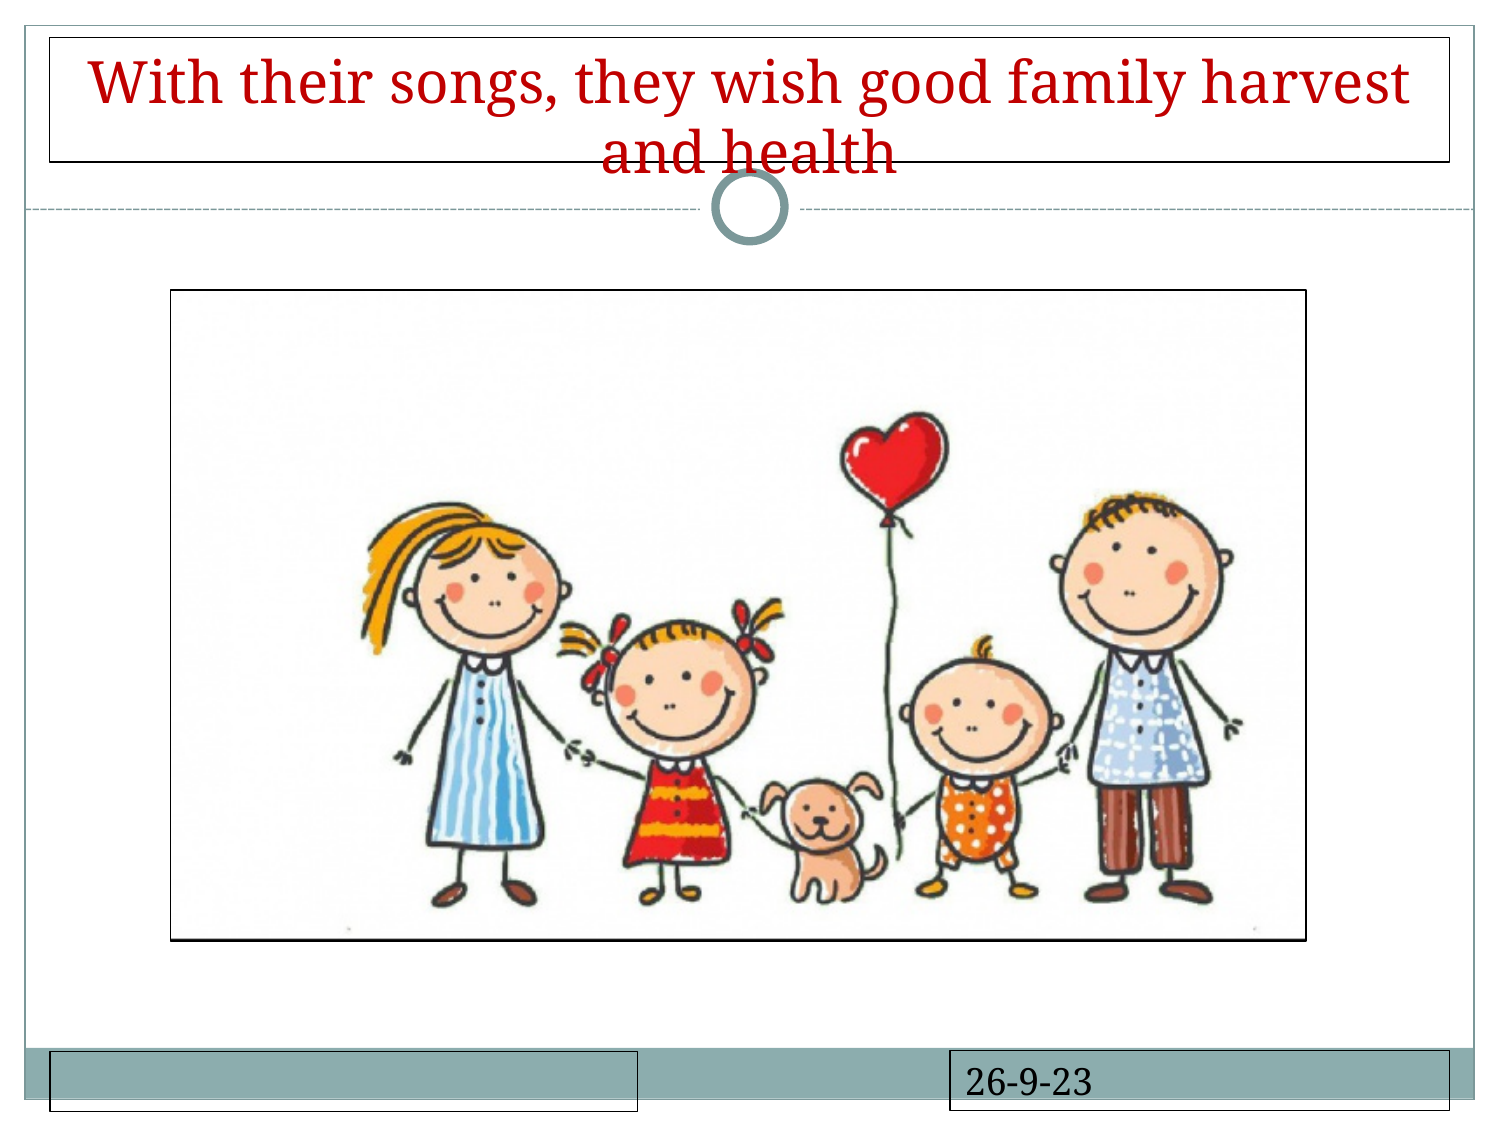

# With their songs, they wish good family harvest and health
26-8-21